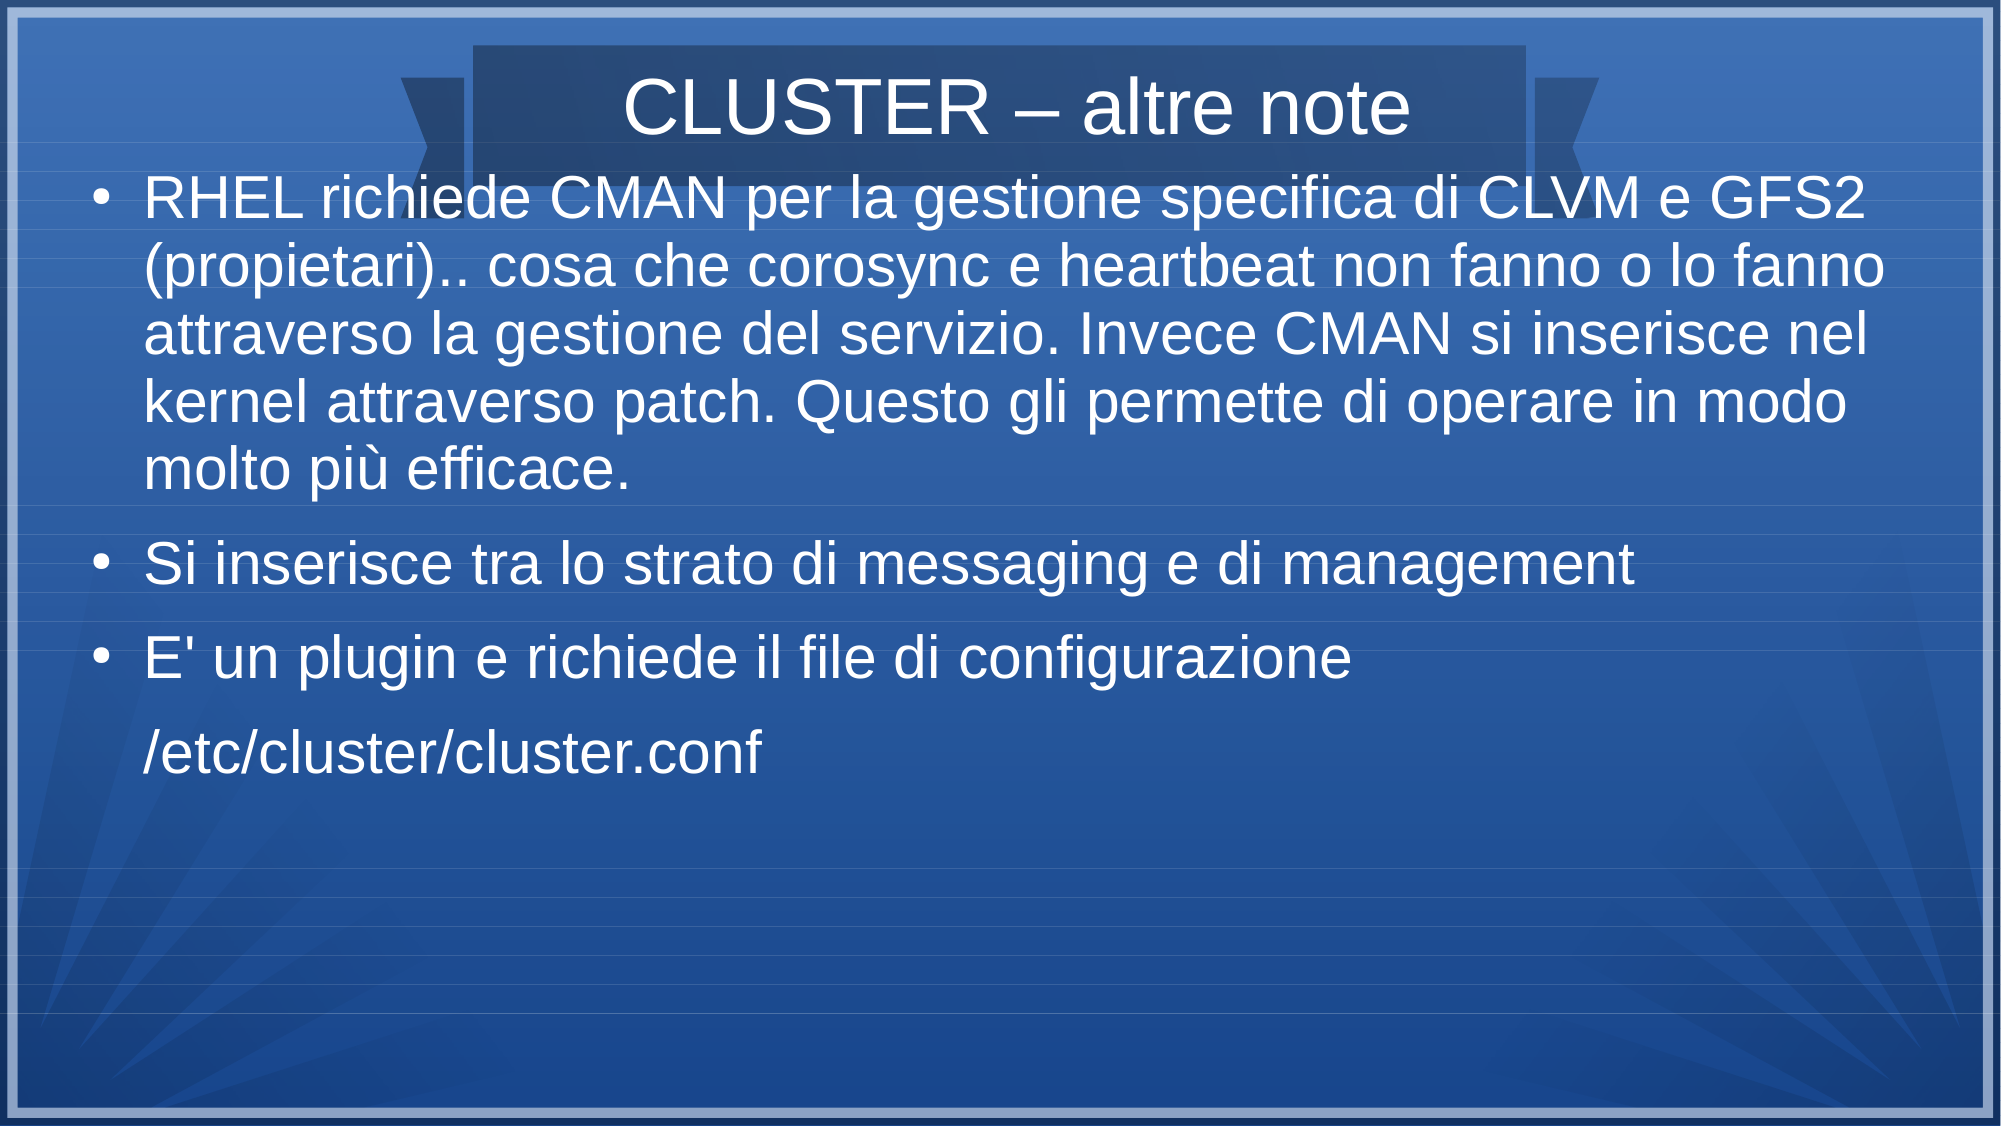

# CLUSTER – altre note
RHEL richiede CMAN per la gestione specifica di CLVM e GFS2 (propietari).. cosa che corosync e heartbeat non fanno o lo fanno attraverso la gestione del servizio. Invece CMAN si inserisce nel kernel attraverso patch. Questo gli permette di operare in modo molto più efficace.
Si inserisce tra lo strato di messaging e di management
E' un plugin e richiede il file di configurazione
/etc/cluster/cluster.conf